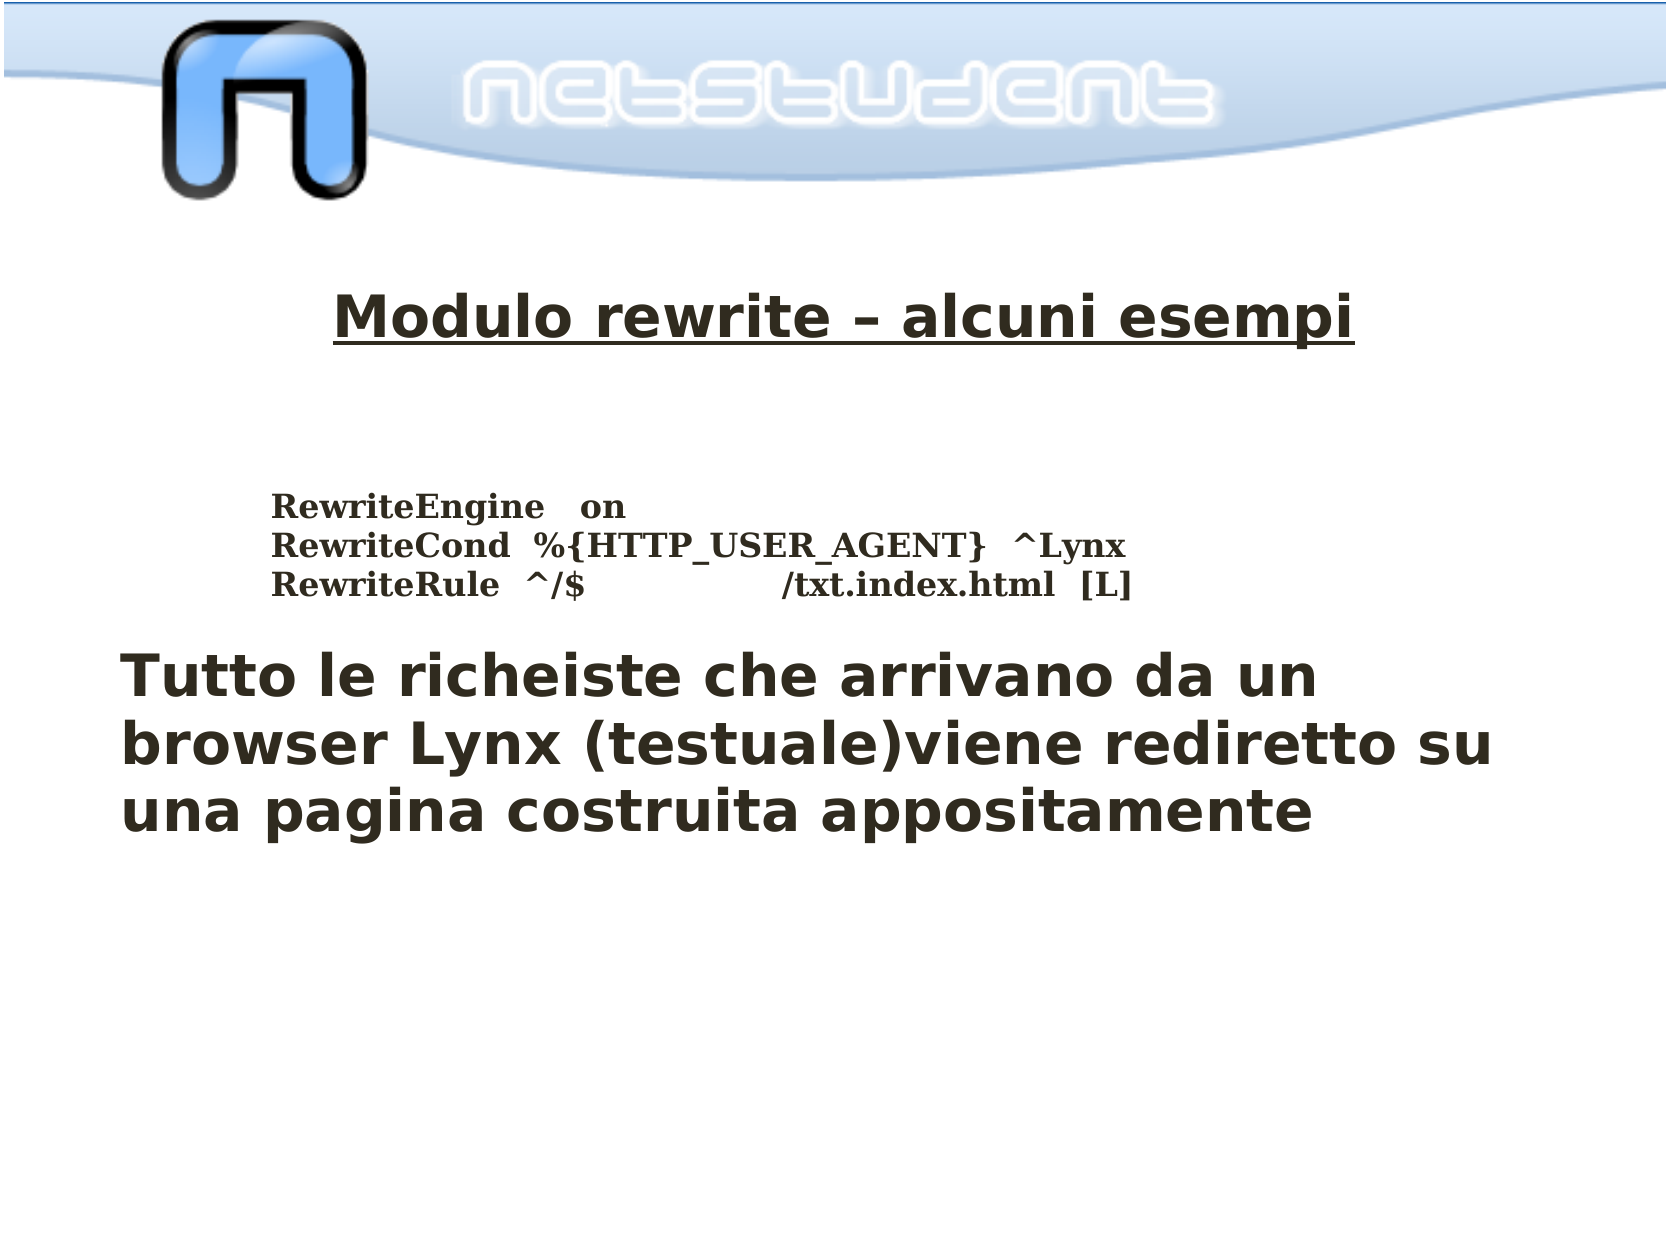

Modulo rewrite – alcuni esempi
	RewriteEngine on
	RewriteCond %{HTTP_USER_AGENT} ^Lynx
	RewriteRule ^/$ /txt.index.html [L]
Tutto le richeiste che arrivano da un browser Lynx (testuale)viene rediretto su una pagina costruita appositamente